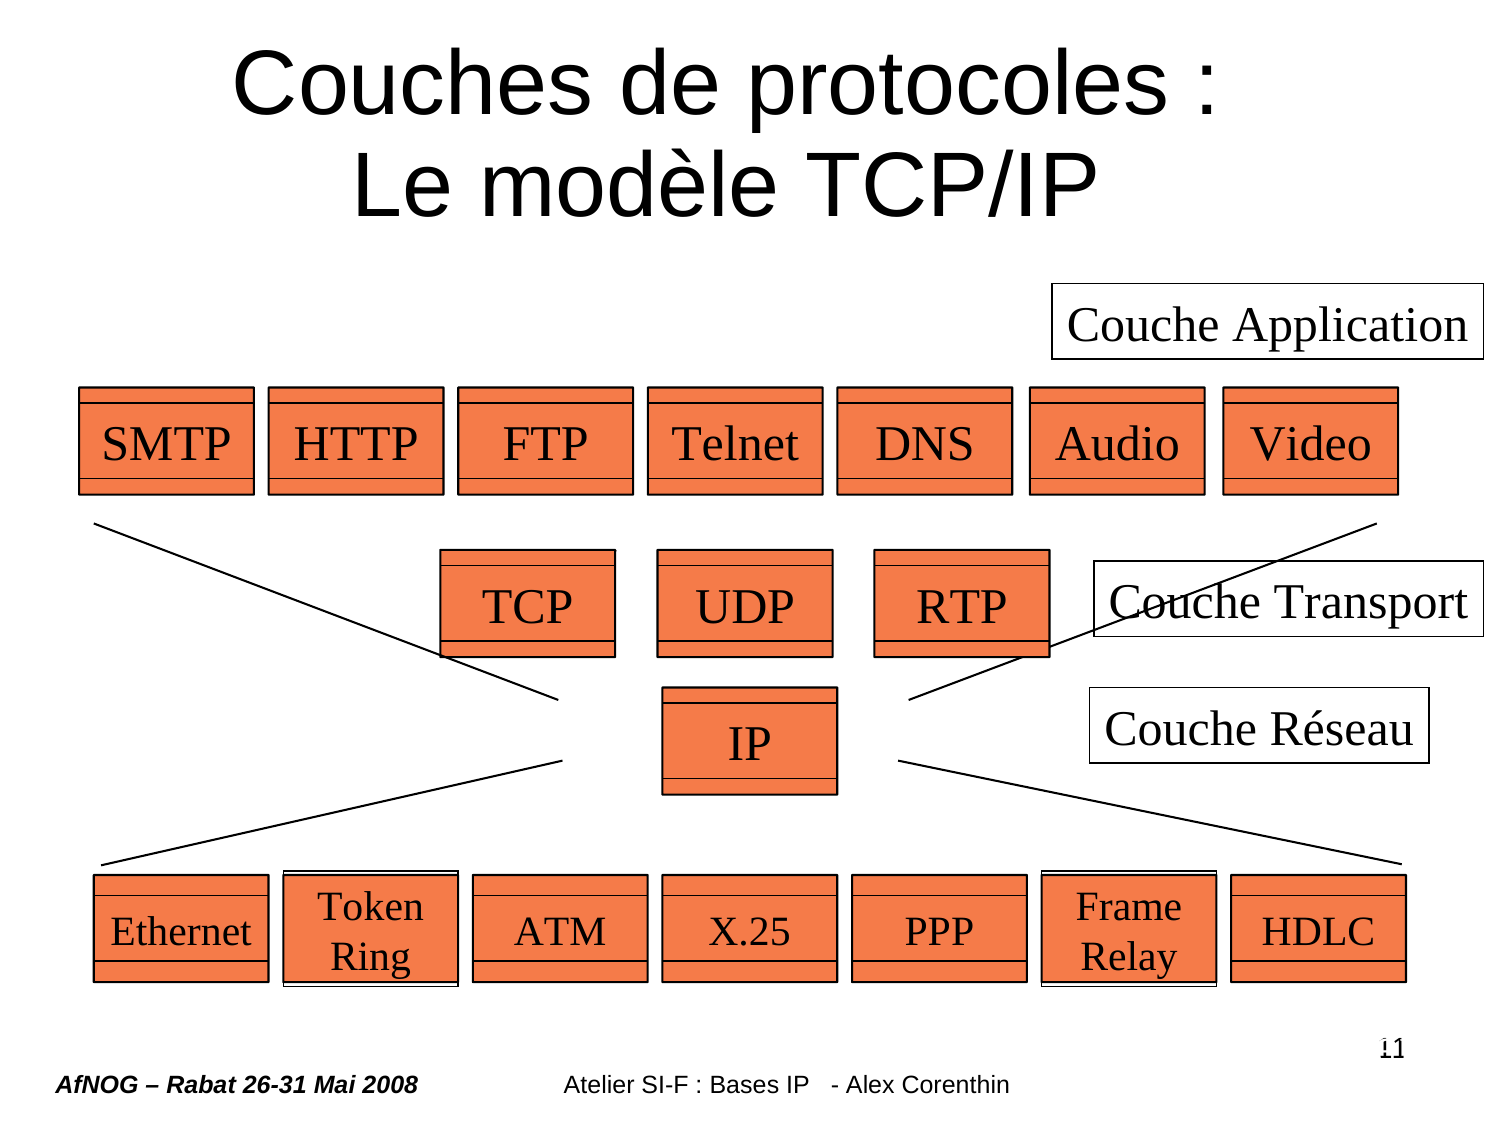

# Couches de protocoles : Le modèle TCP/IP
Couche Application
SMTP
HTTP
FTP
Telnet
DNS
Audio
Video
TCP
UDP
RTP
Couche Transport
IP
Couche Réseau
Token Ring
Frame Relay
Ethernet
ATM
X.25
PPP
HDLC
Data link layer
11